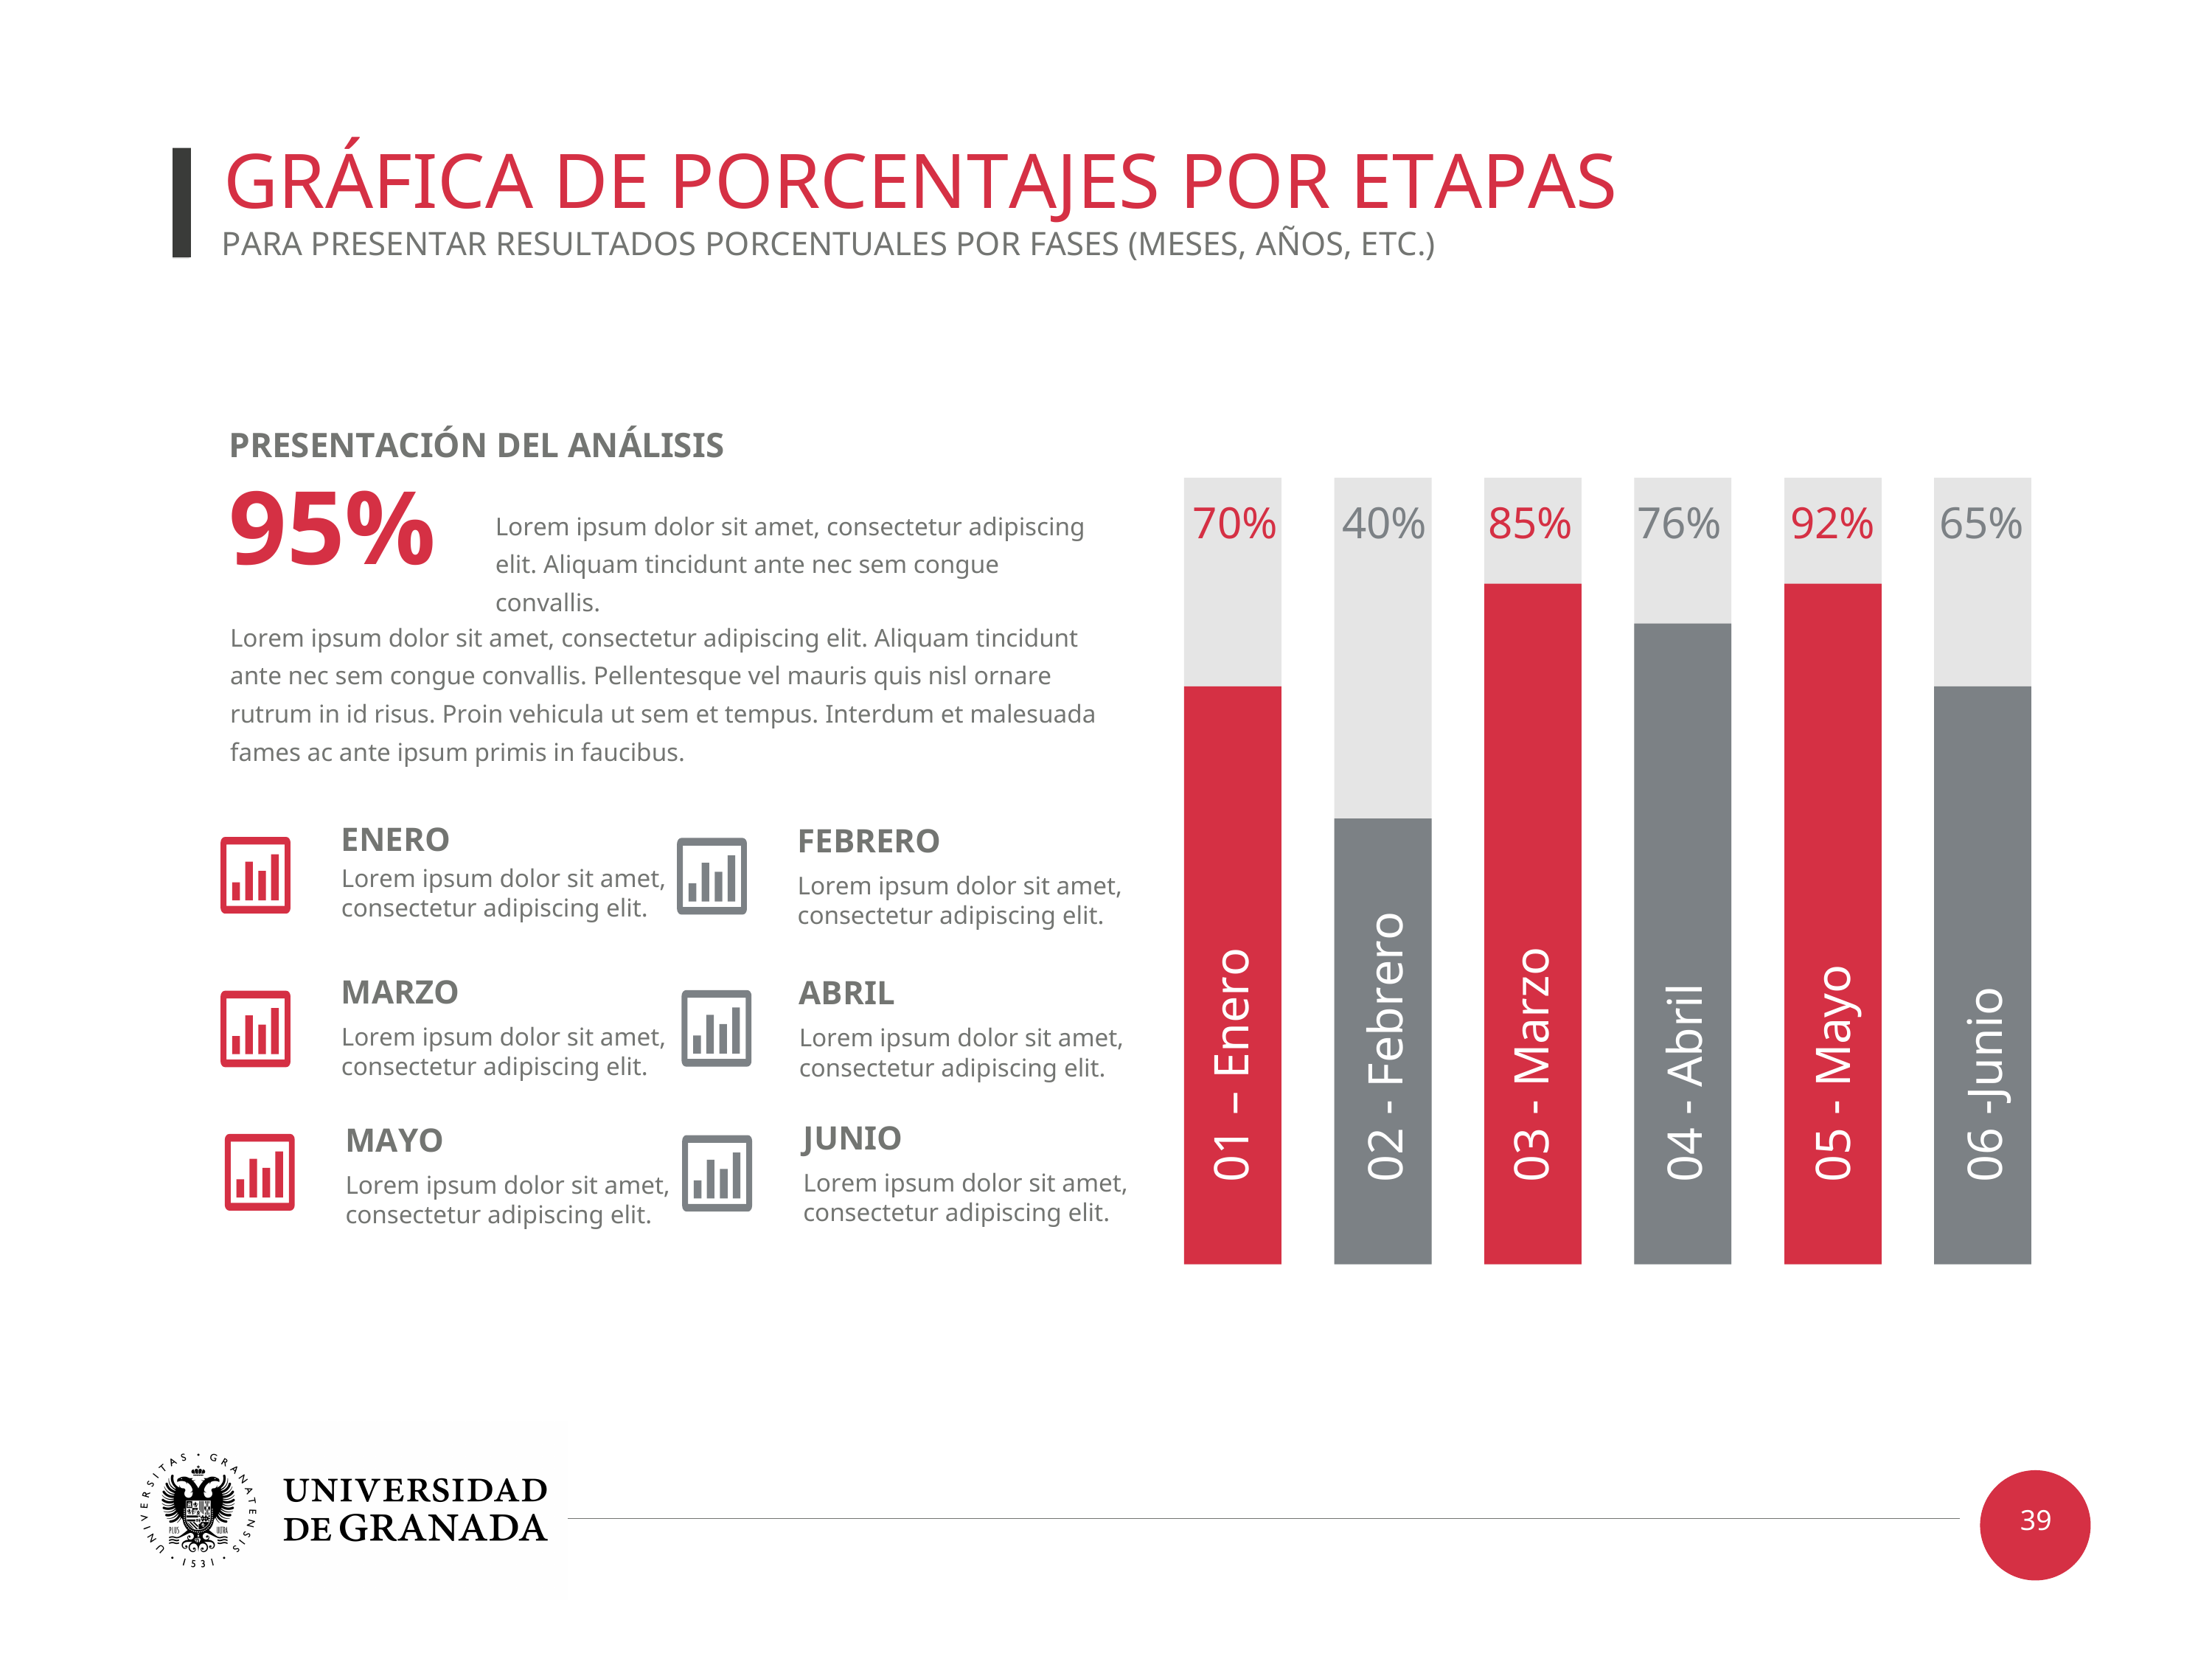

GRÁFICA DE PORCENTAJES POR ETAPAS
PARA PRESENTAR RESULTADOS PORCENTUALES POR FASES (MESES, AÑOS, ETC.)
PRESENTACIÓN DEL ANÁLISIS
95%
Lorem ipsum dolor sit amet, consectetur adipiscing elit. Aliquam tincidunt ante nec sem congue convallis.
Lorem ipsum dolor sit amet, consectetur adipiscing elit. Aliquam tincidunt ante nec sem congue convallis. Pellentesque vel mauris quis nisl ornare rutrum in id risus. Proin vehicula ut sem et tempus. Interdum et malesuada fames ac ante ipsum primis in faucibus.
70%
01 – Enero
40%
02 - Febrero
85%
03 - Marzo
76%
04 - Abril
05 - Mayo
92%
06 -Junio
65%
ENERO
FEBRERO
Lorem ipsum dolor sit amet, consectetur adipiscing elit.
Lorem ipsum dolor sit amet, consectetur adipiscing elit.
MARZO
ABRIL
Lorem ipsum dolor sit amet, consectetur adipiscing elit.
Lorem ipsum dolor sit amet, consectetur adipiscing elit.
JUNIO
MAYO
Lorem ipsum dolor sit amet, consectetur adipiscing elit.
Lorem ipsum dolor sit amet, consectetur adipiscing elit.